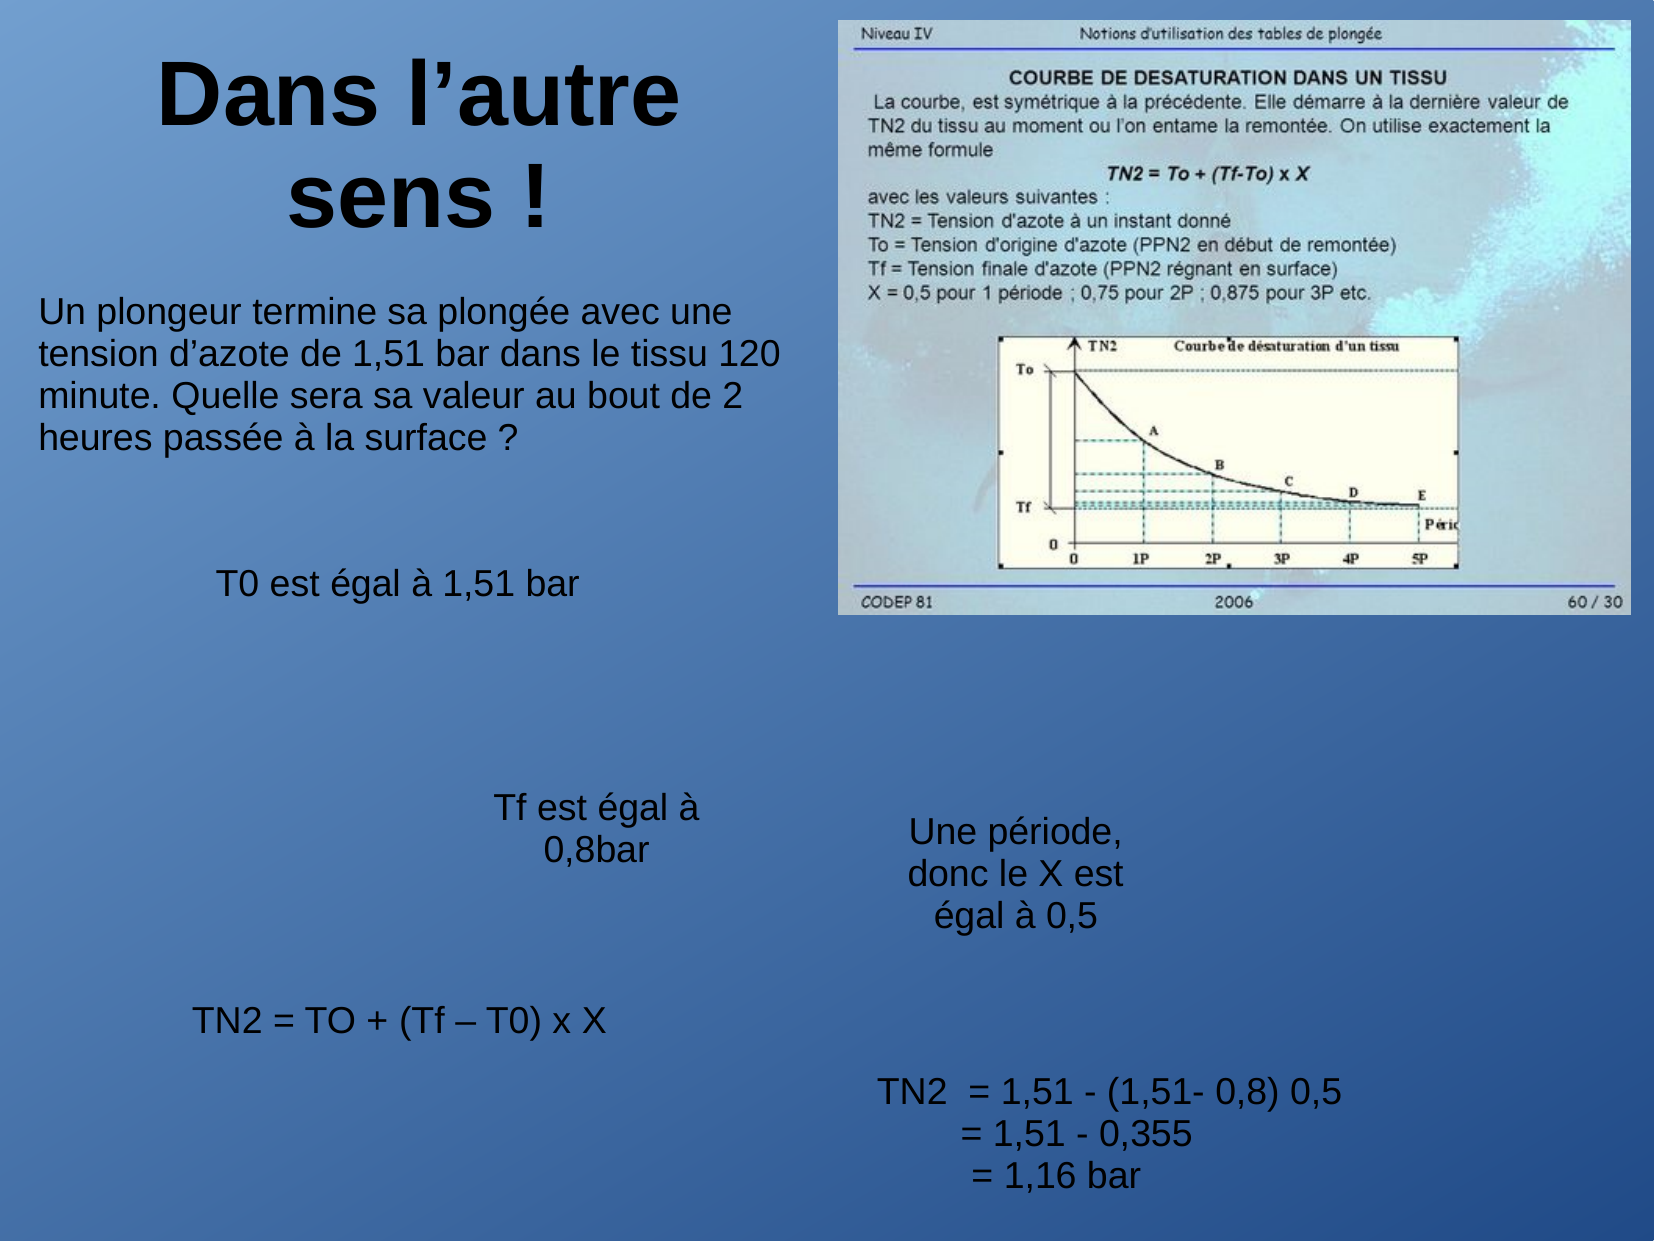

# Dans l’autre sens !
Un plongeur termine sa plongée avec une tension d’azote de 1,51 bar dans le tissu 120 minute. Quelle sera sa valeur au bout de 2 heures passée à la surface ?
T0 est égal à 1,51 bar
Tf est égal à 0,8bar
Une période, donc le X est égal à 0,5
TN2 = TO + (Tf – T0) x X
TN2 = 1,51 - (1,51- 0,8) 0,5 = 1,51 - 0,355
 = 1,16 bar